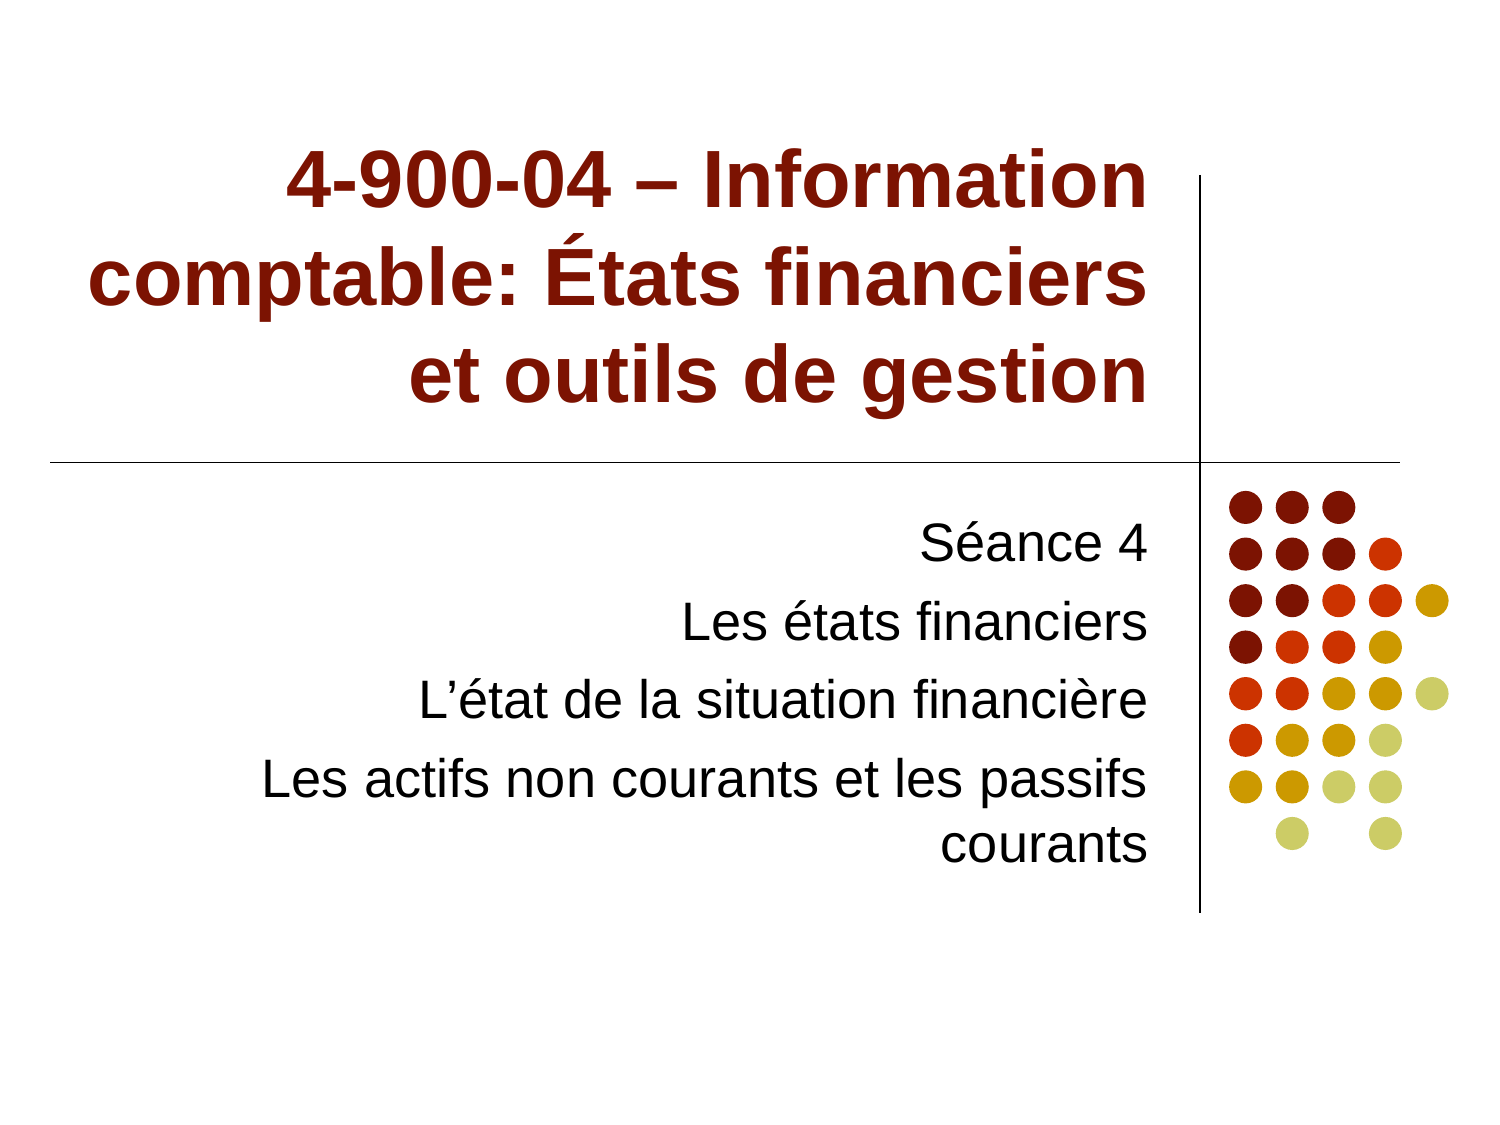

# 4-900-04 – Information comptable: États financiers et outils de gestion
Séance 4
Les états financiers
L’état de la situation financière
Les actifs non courants et les passifs courants